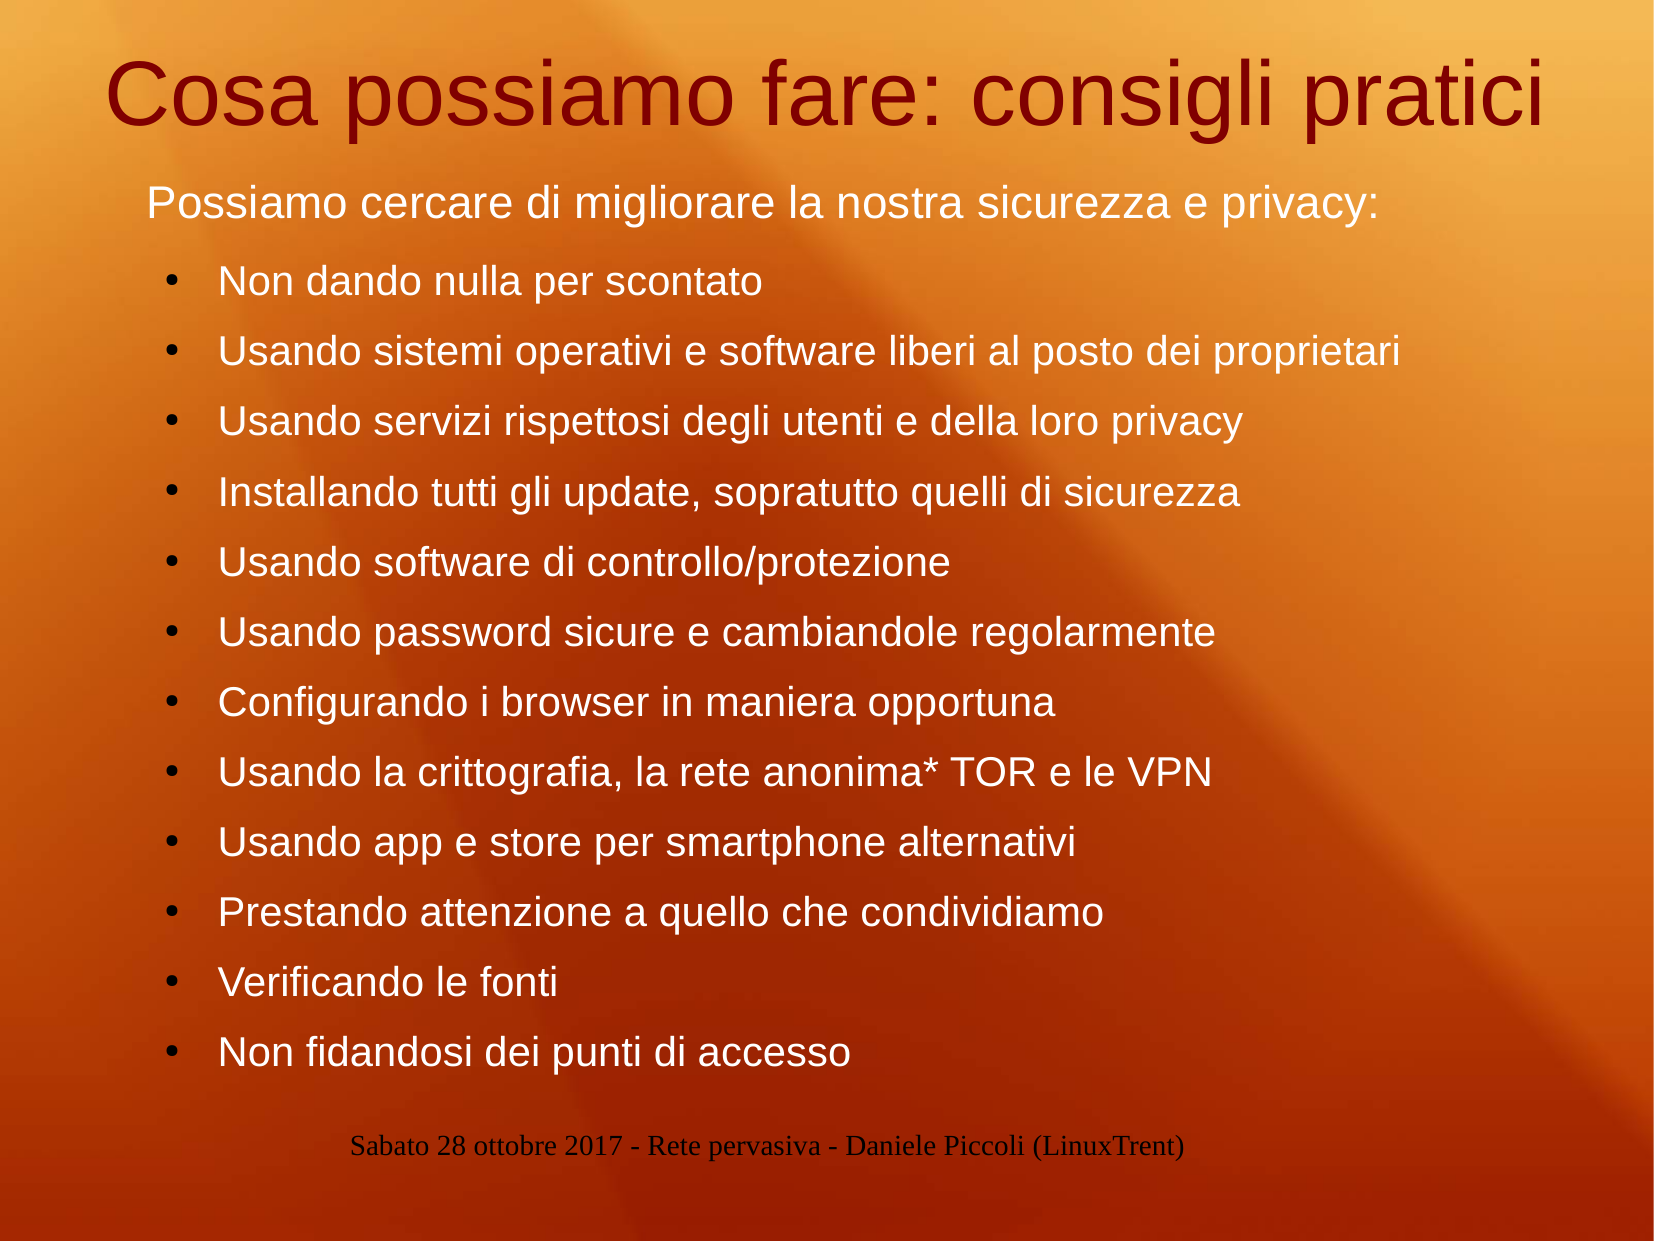

# Cosa possiamo fare: consigli pratici
Possiamo cercare di migliorare la nostra sicurezza e privacy:
Non dando nulla per scontato
Usando sistemi operativi e software liberi al posto dei proprietari
Usando servizi rispettosi degli utenti e della loro privacy
Installando tutti gli update, sopratutto quelli di sicurezza
Usando software di controllo/protezione
Usando password sicure e cambiandole regolarmente
Configurando i browser in maniera opportuna
Usando la crittografia, la rete anonima* TOR e le VPN
Usando app e store per smartphone alternativi
Prestando attenzione a quello che condividiamo
Verificando le fonti
Non fidandosi dei punti di accesso
Sabato 28 ottobre 2017 - Rete pervasiva - Daniele Piccoli (LinuxTrent)